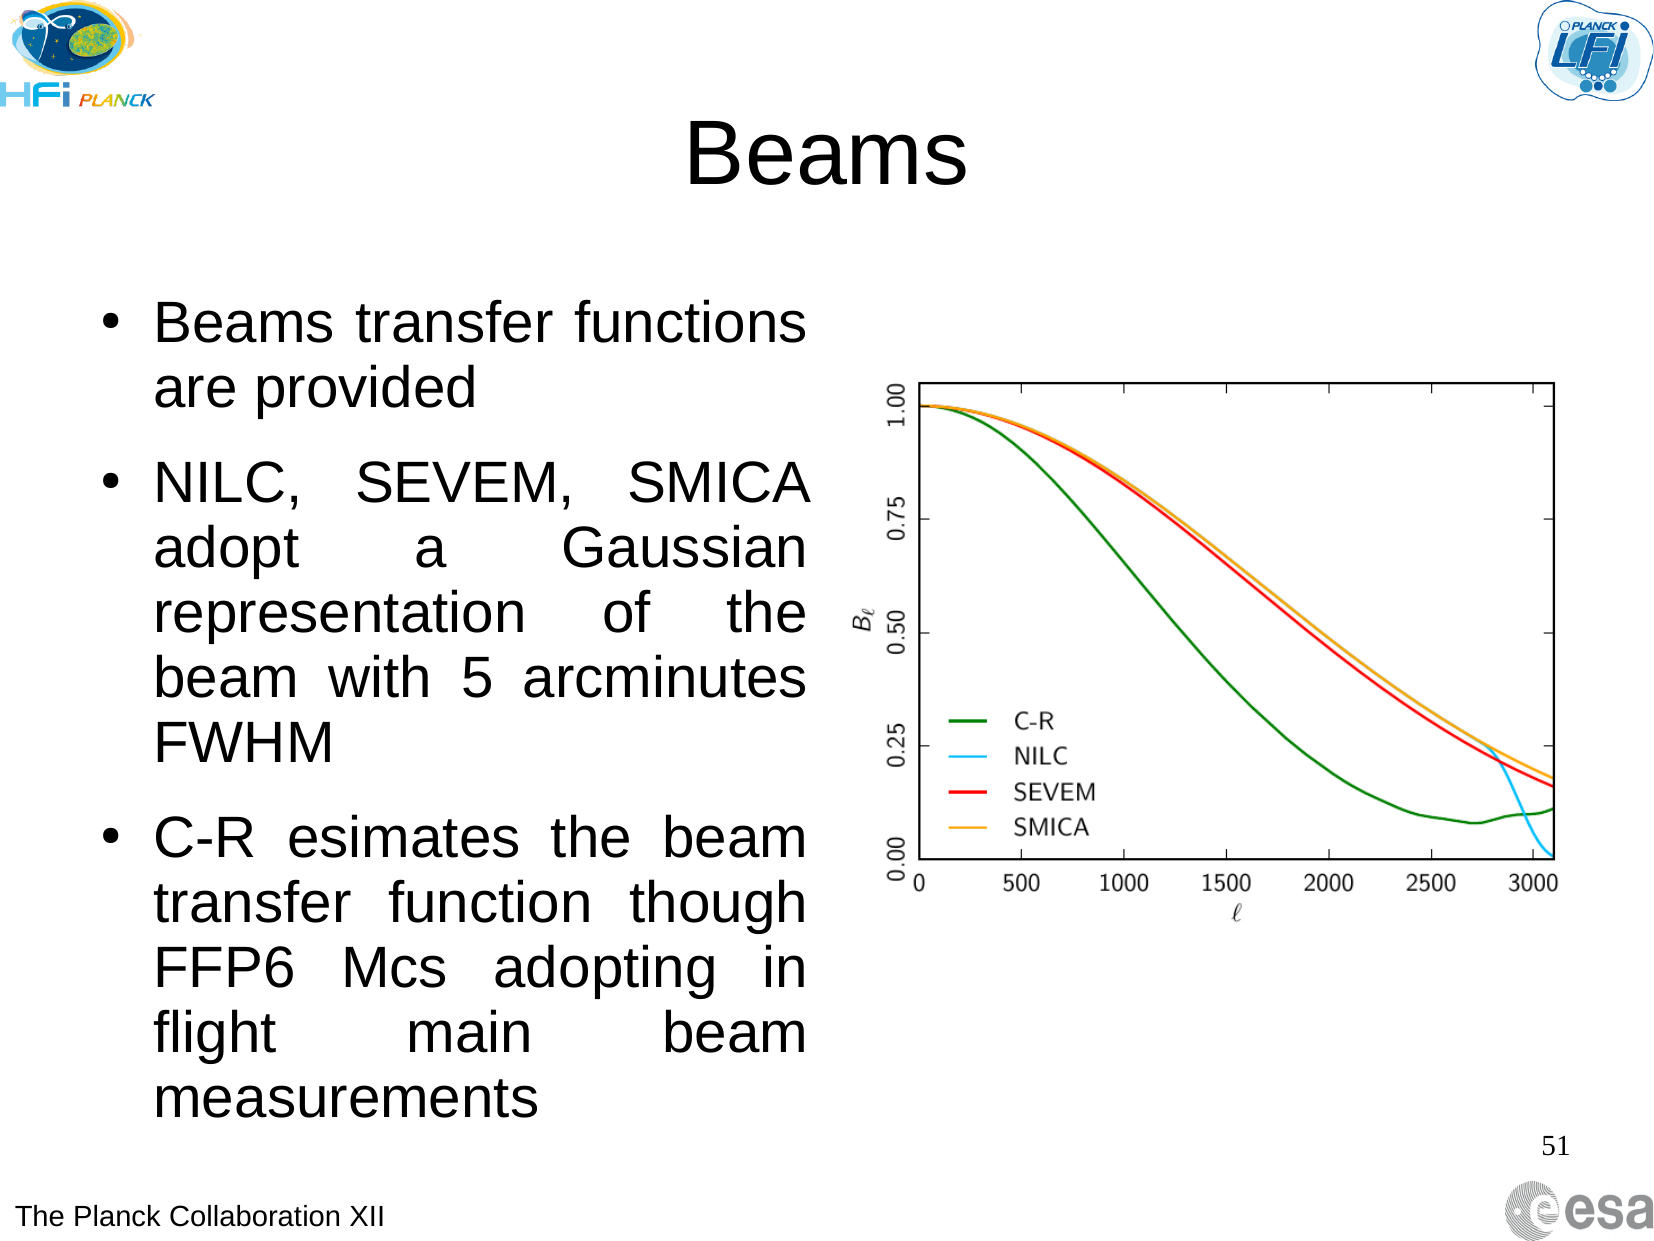

Beams
# Beams transfer functions are provided
NILC, SEVEM, SMICA adopt a Gaussian representation of the beam with 5 arcminutes FWHM
C-R esimates the beam transfer function though FFP6 Mcs adopting in flight main beam measurements
51
The Planck Collaboration XII